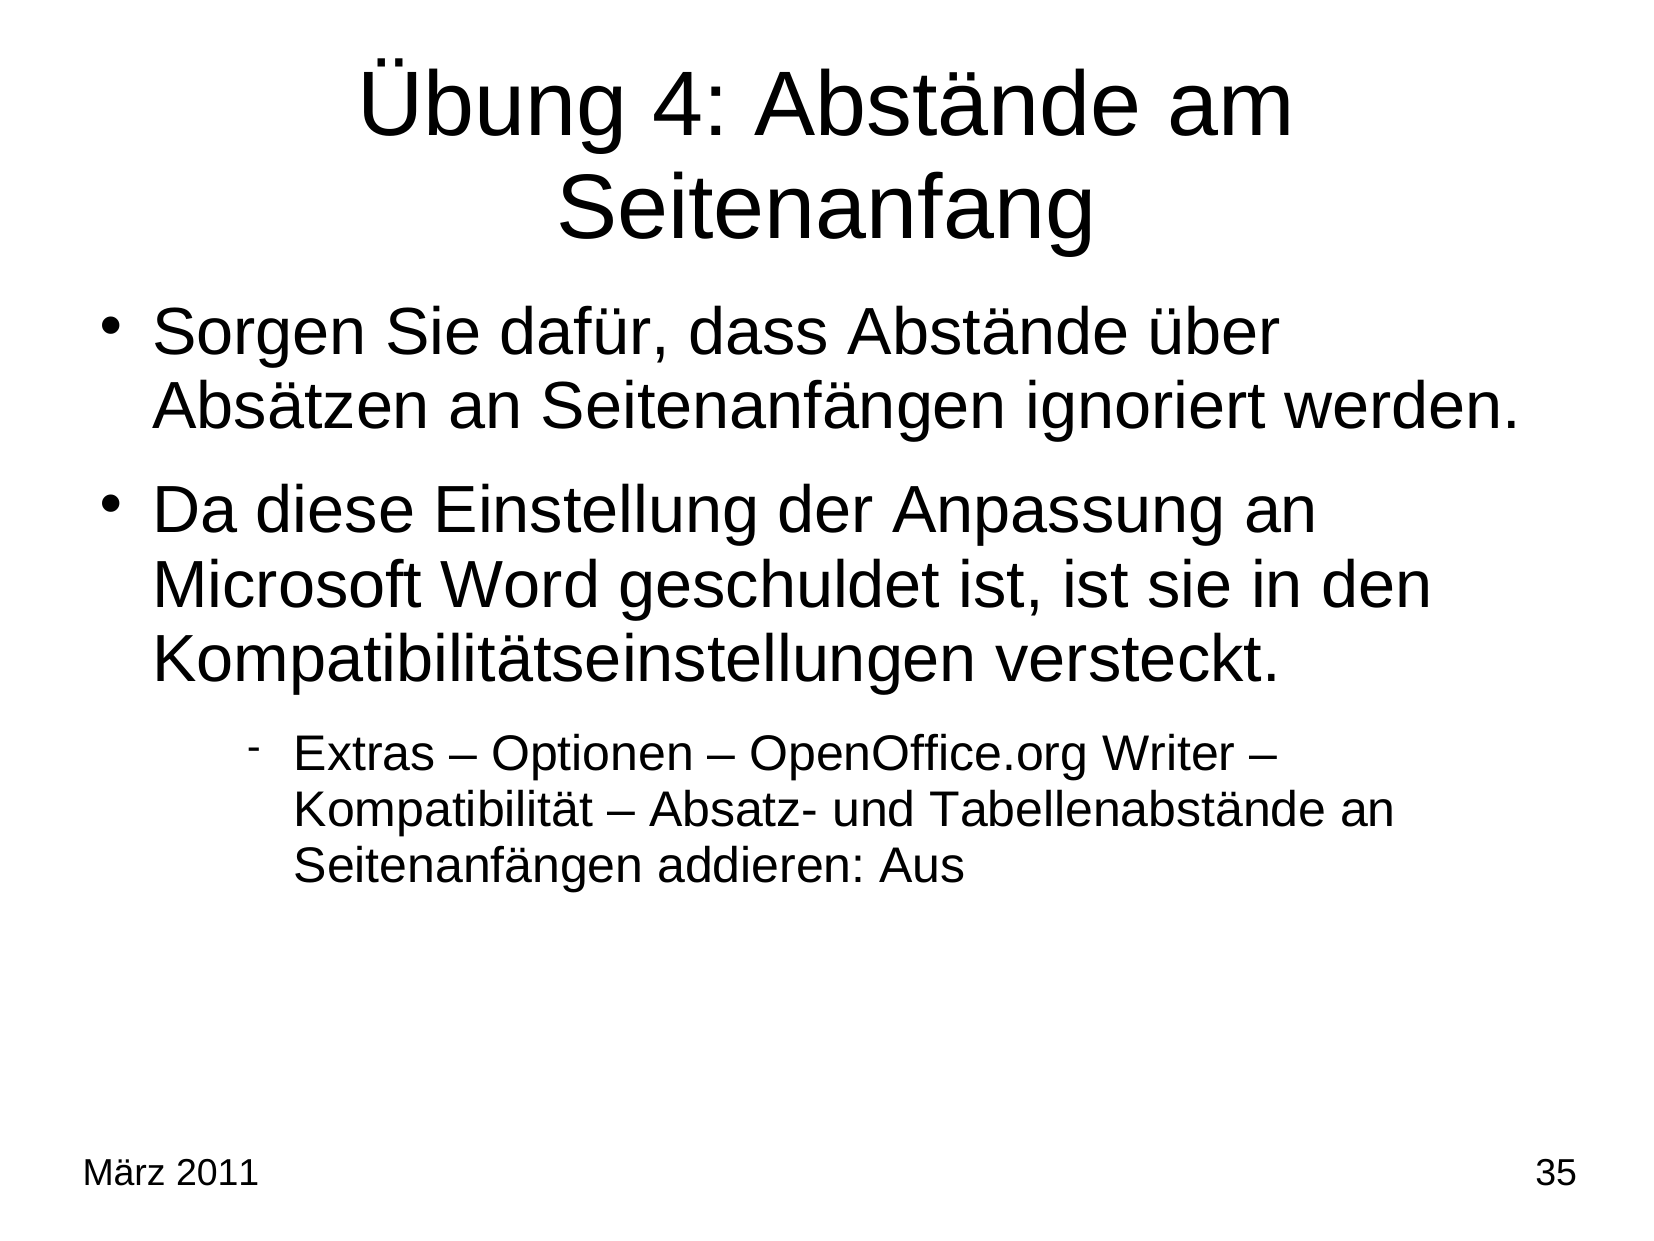

# Übung 4: Abstände am Seitenanfang
Sorgen Sie dafür, dass Abstände über Absätzen an Seitenanfängen ignoriert werden.
Da diese Einstellung der Anpassung an Microsoft Word geschuldet ist, ist sie in den Kompatibilitätseinstellungen versteckt.
Extras – Optionen – OpenOffice.org Writer – Kompatibilität – Absatz- und Tabellenabstände an Seitenanfängen addieren: Aus
März 2011
35